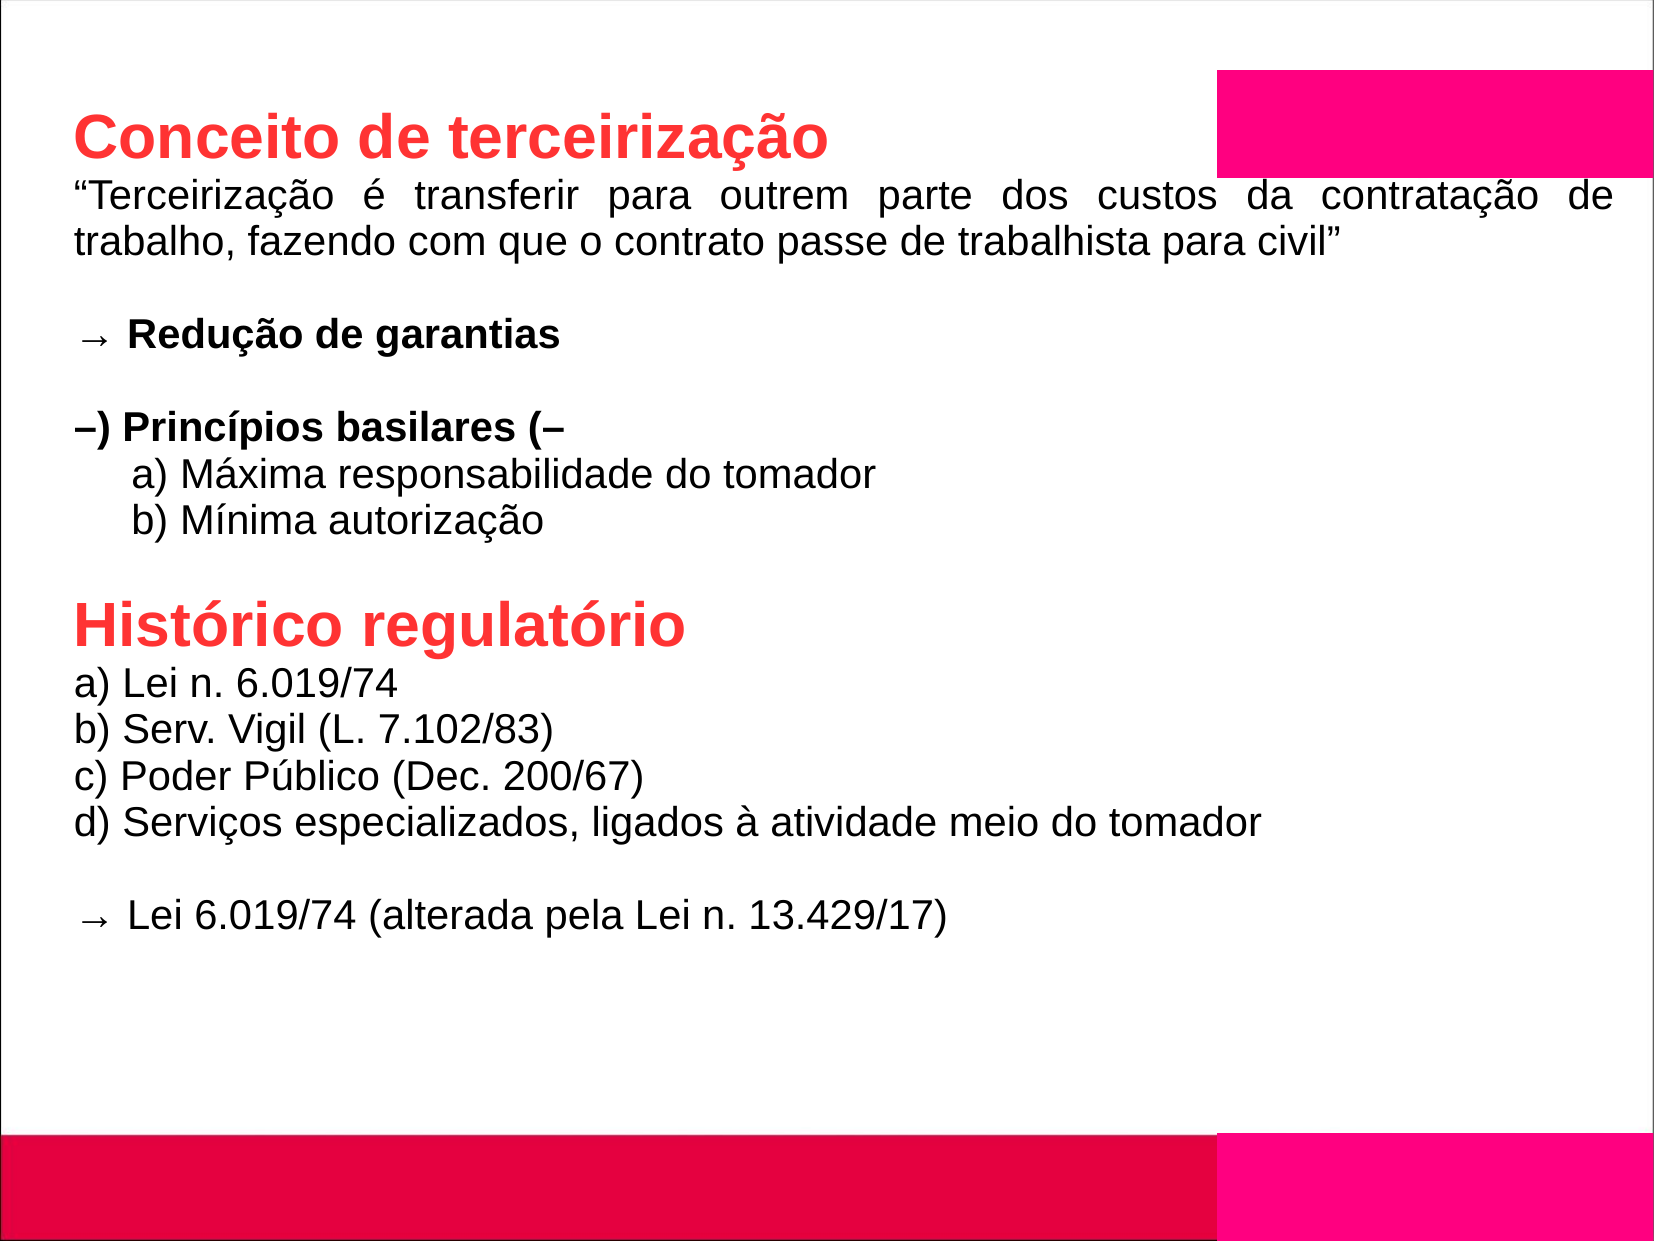

Conceito de terceirização
“Terceirização é transferir para outrem parte dos custos da contratação de trabalho, fazendo com que o contrato passe de trabalhista para civil”
→ Redução de garantias
–) Princípios basilares (–
 a) Máxima responsabilidade do tomador
 b) Mínima autorização
Histórico regulatório
a) Lei n. 6.019/74
b) Serv. Vigil (L. 7.102/83)
c) Poder Público (Dec. 200/67)
d) Serviços especializados, ligados à atividade meio do tomador
→ Lei 6.019/74 (alterada pela Lei n. 13.429/17)